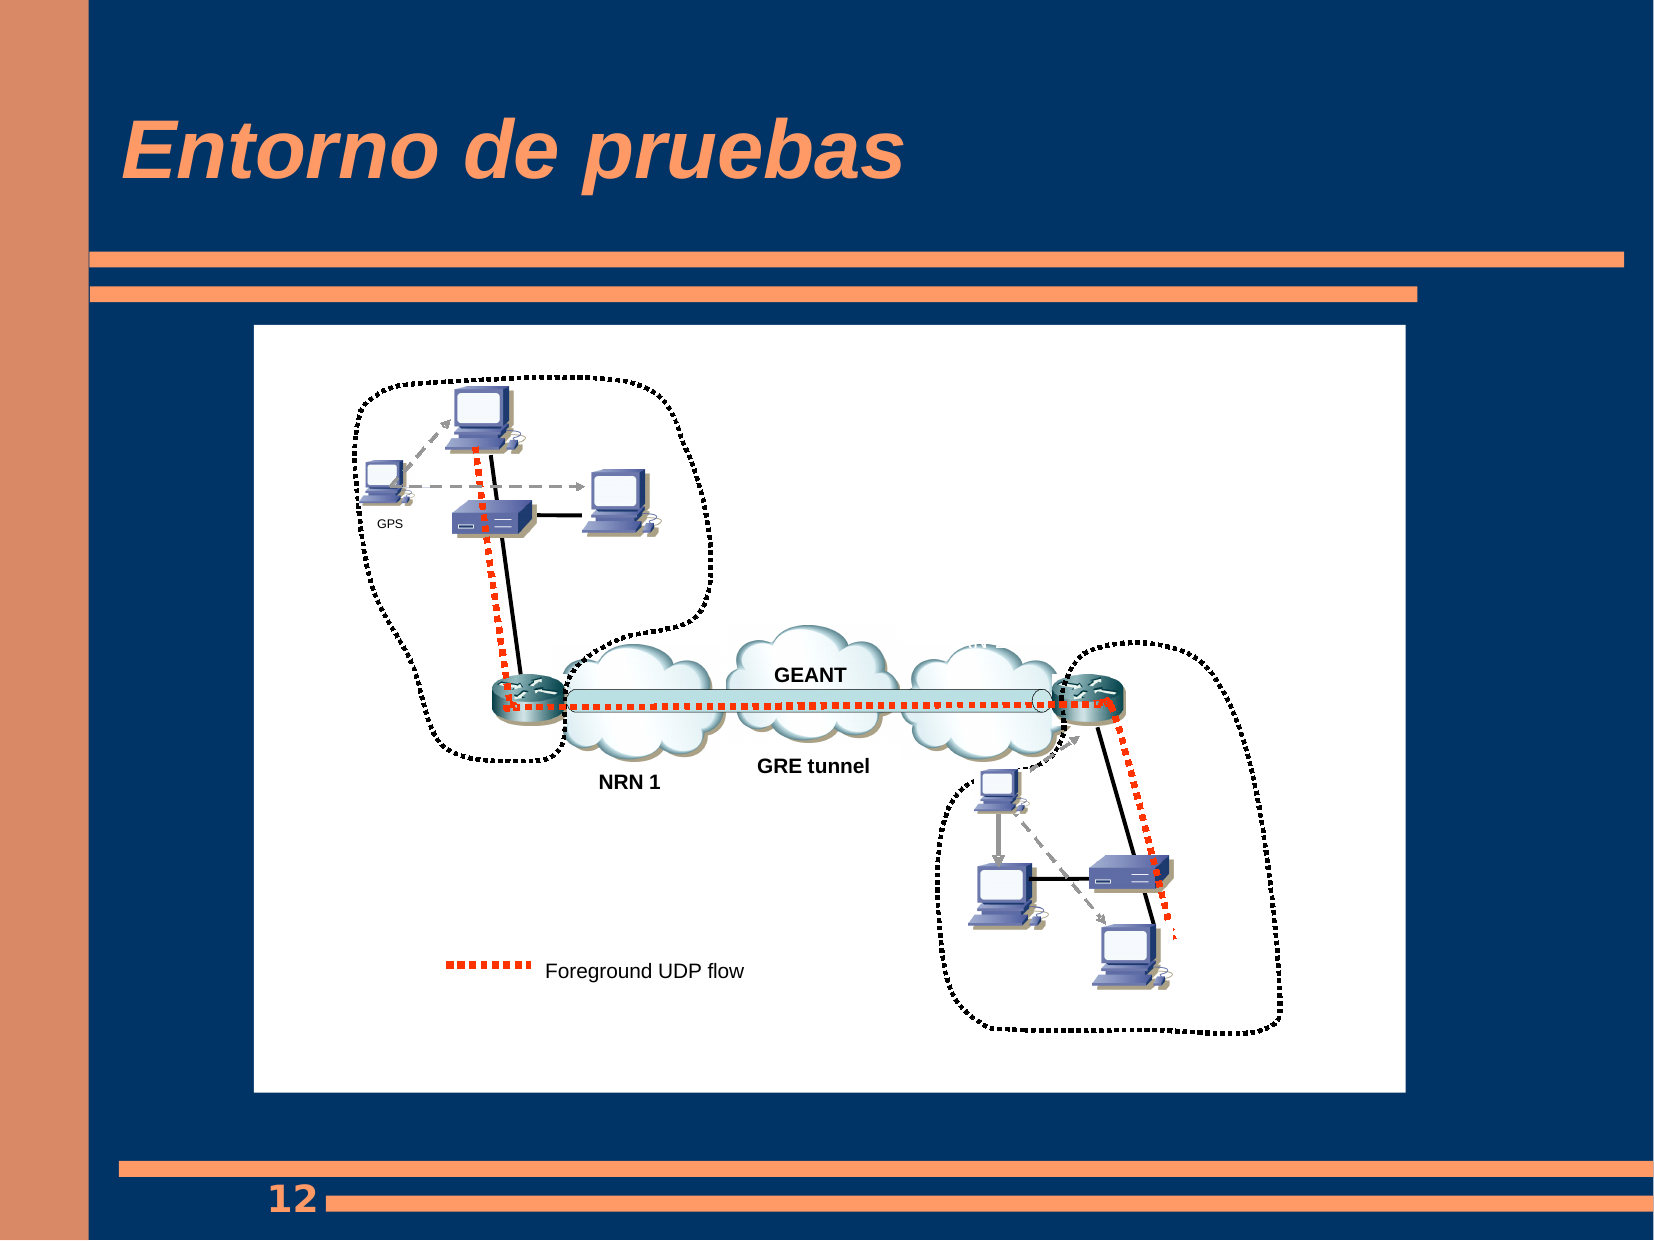

# Entorno de pruebas
NetMeter
Testbed WuT
NPAS
DAG system
Splitter
NRN 2
GEANT
Testbed UPC
NRN 1
NPAS
GRE tunnel
GPS
Splitter
DAG system
Foreground UDP flow
NetMeter
GPS